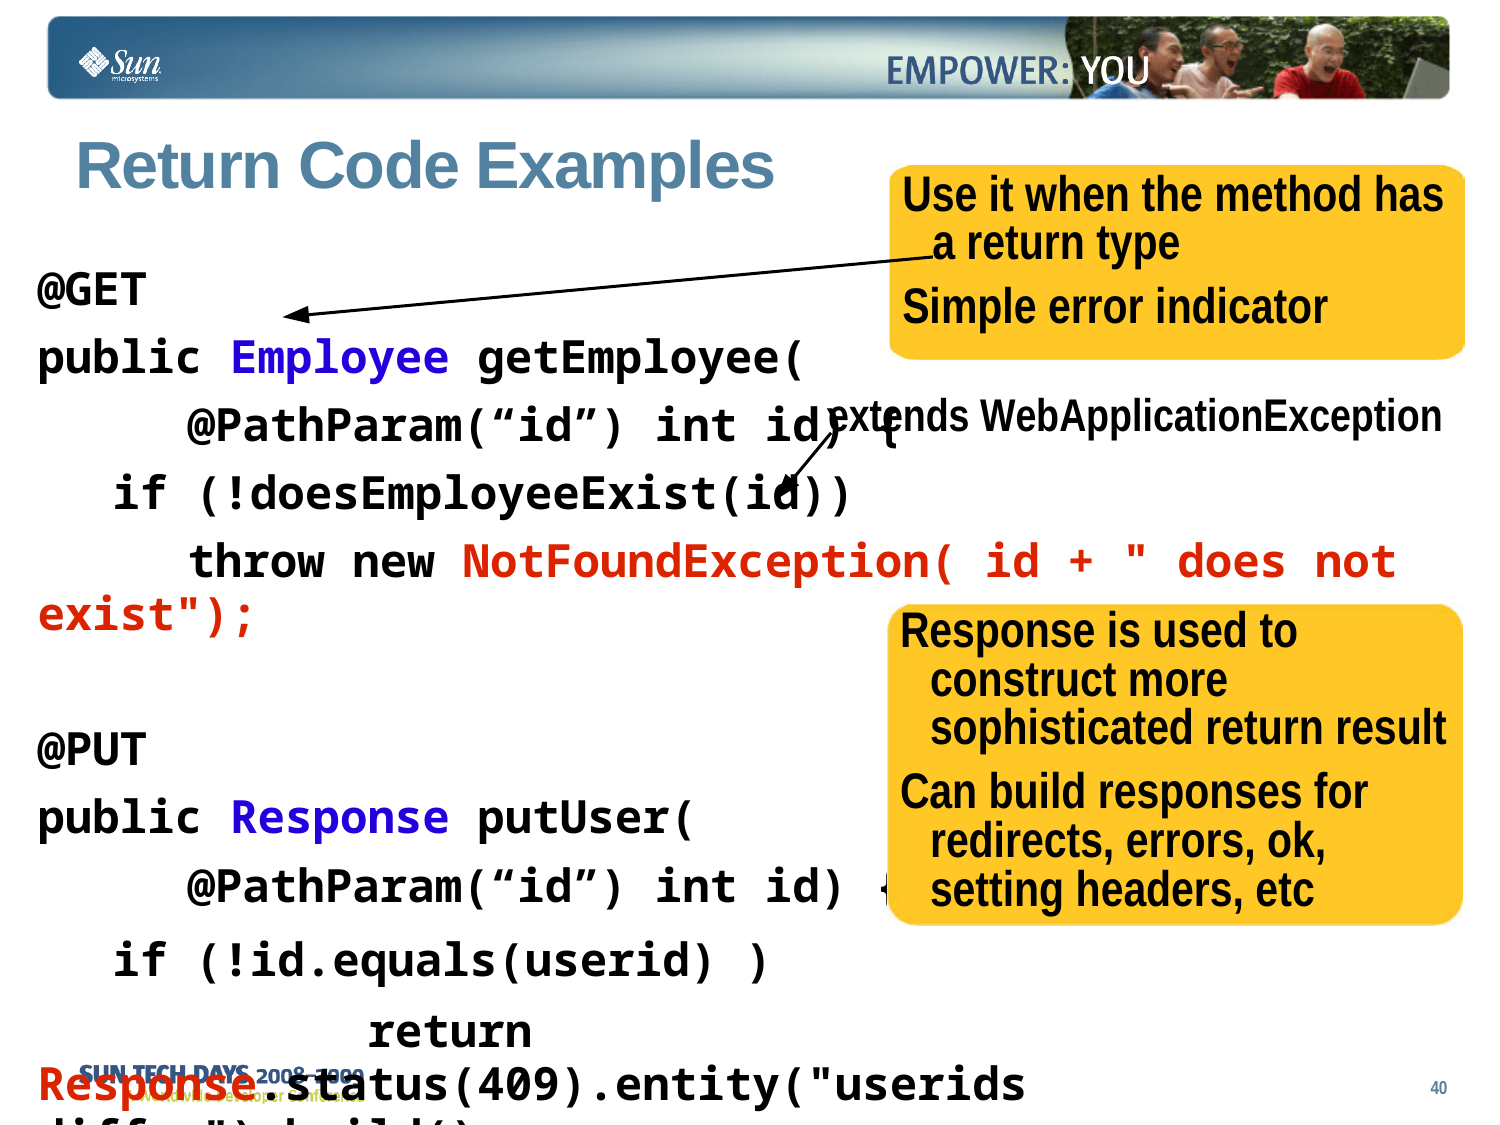

# Return Code Examples
Use it when the method has a return type
Simple error indicator
@GET
public Employee getEmployee(
		@PathParam(“id”) int id) {
	if (!doesEmployeeExist(id))
		throw new NotFoundException( id + " does not exist");
extends WebApplicationException
Response is used to construct more sophisticated return result
Can build responses for redirects, errors, ok, setting headers, etc
@PUT
public Response putUser(
		@PathParam(“id”) int id) {
	if (!id.equals(userid) )
 return Response.status(409).entity("userids differ").build();